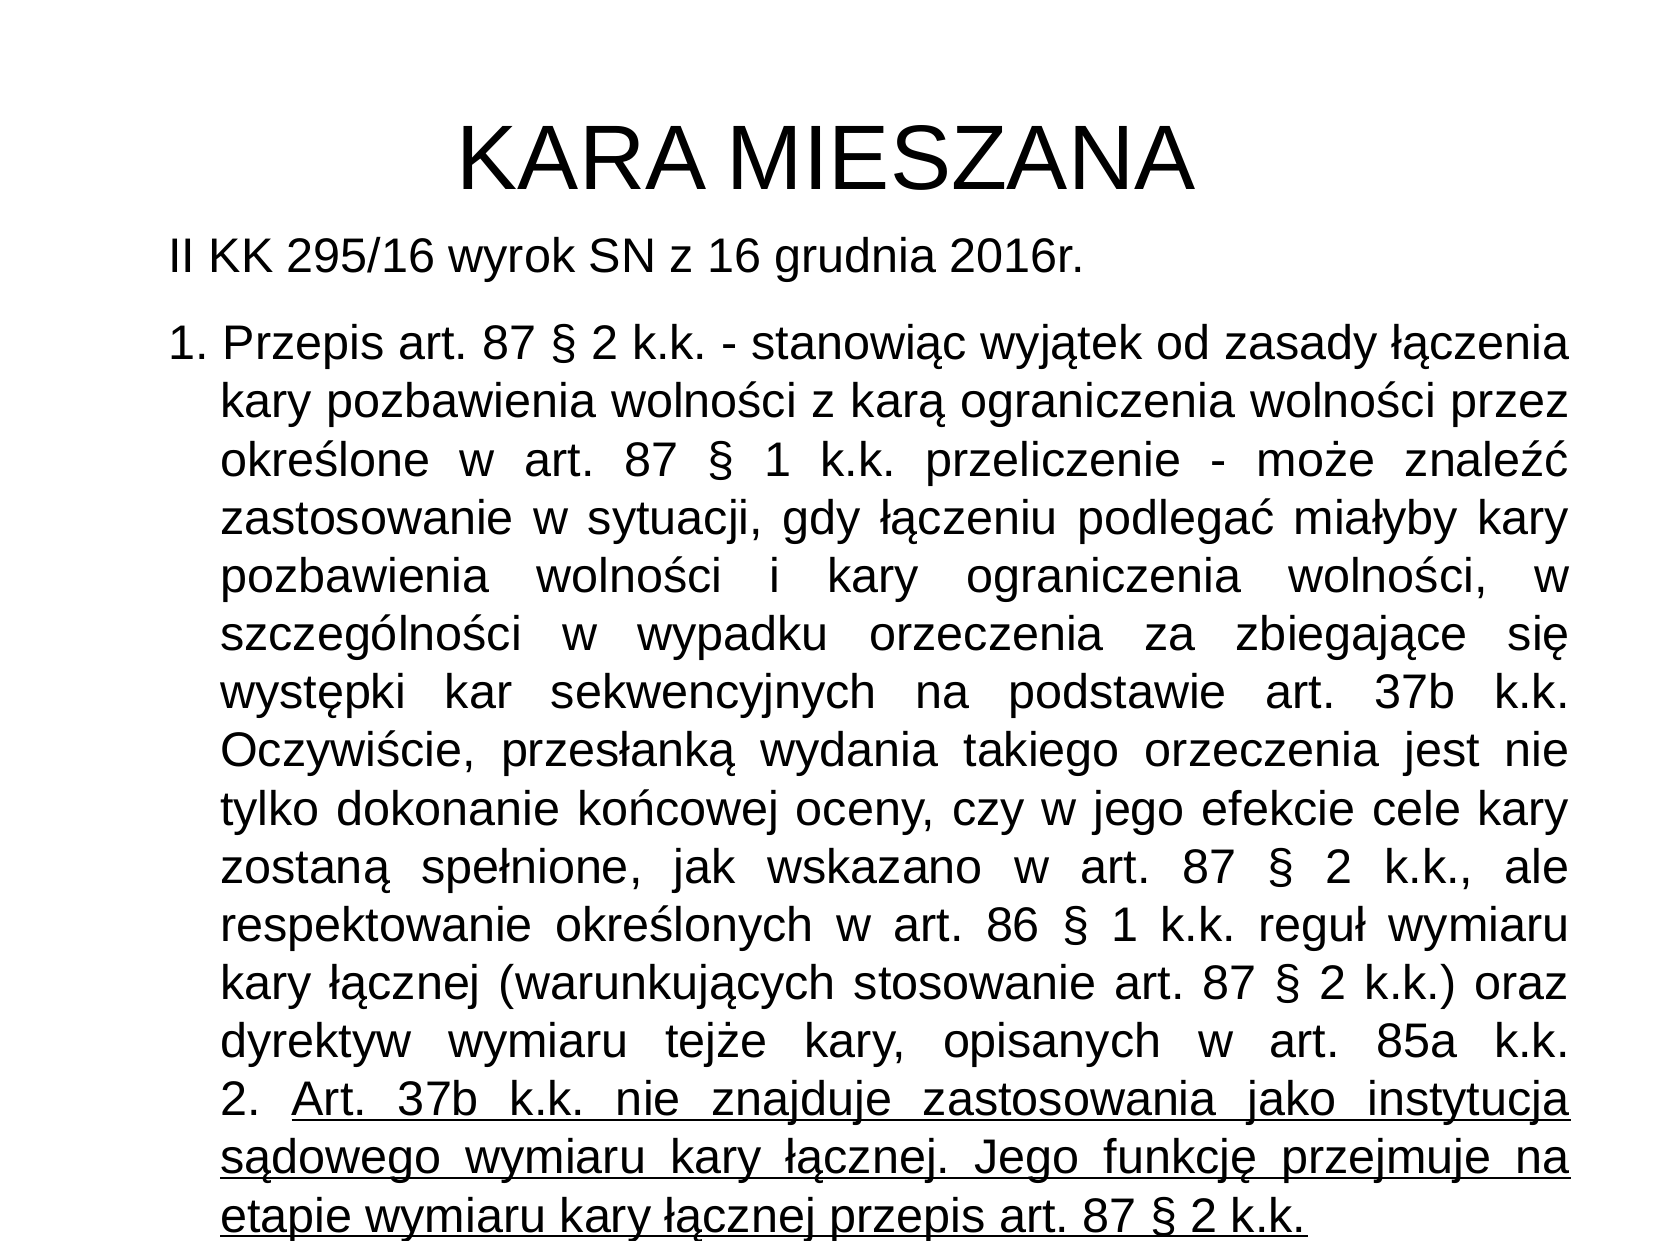

# KARA MIESZANA
II KK 295/16 wyrok SN z 16 grudnia 2016r.
1. Przepis art. 87 § 2 k.k. - stanowiąc wyjątek od zasady łączenia kary pozbawienia wolności z karą ograniczenia wolności przez określone w art. 87 § 1 k.k. przeliczenie - może znaleźć zastosowanie w sytuacji, gdy łączeniu podlegać miałyby kary pozbawienia wolności i kary ograniczenia wolności, w szczególności w wypadku orzeczenia za zbiegające się występki kar sekwencyjnych na podstawie art. 37b k.k. Oczywiście, przesłanką wydania takiego orzeczenia jest nie tylko dokonanie końcowej oceny, czy w jego efekcie cele kary zostaną spełnione, jak wskazano w art. 87 § 2 k.k., ale respektowanie określonych w art. 86 § 1 k.k. reguł wymiaru kary łącznej (warunkujących stosowanie art. 87 § 2 k.k.) oraz dyrektyw wymiaru tejże kary, opisanych w art. 85a k.k.
2. Art. 37b k.k. nie znajduje zastosowania jako instytucja sądowego wymiaru kary łącznej. Jego funkcję przejmuje na etapie wymiaru kary łącznej przepis art. 87 § 2 k.k.